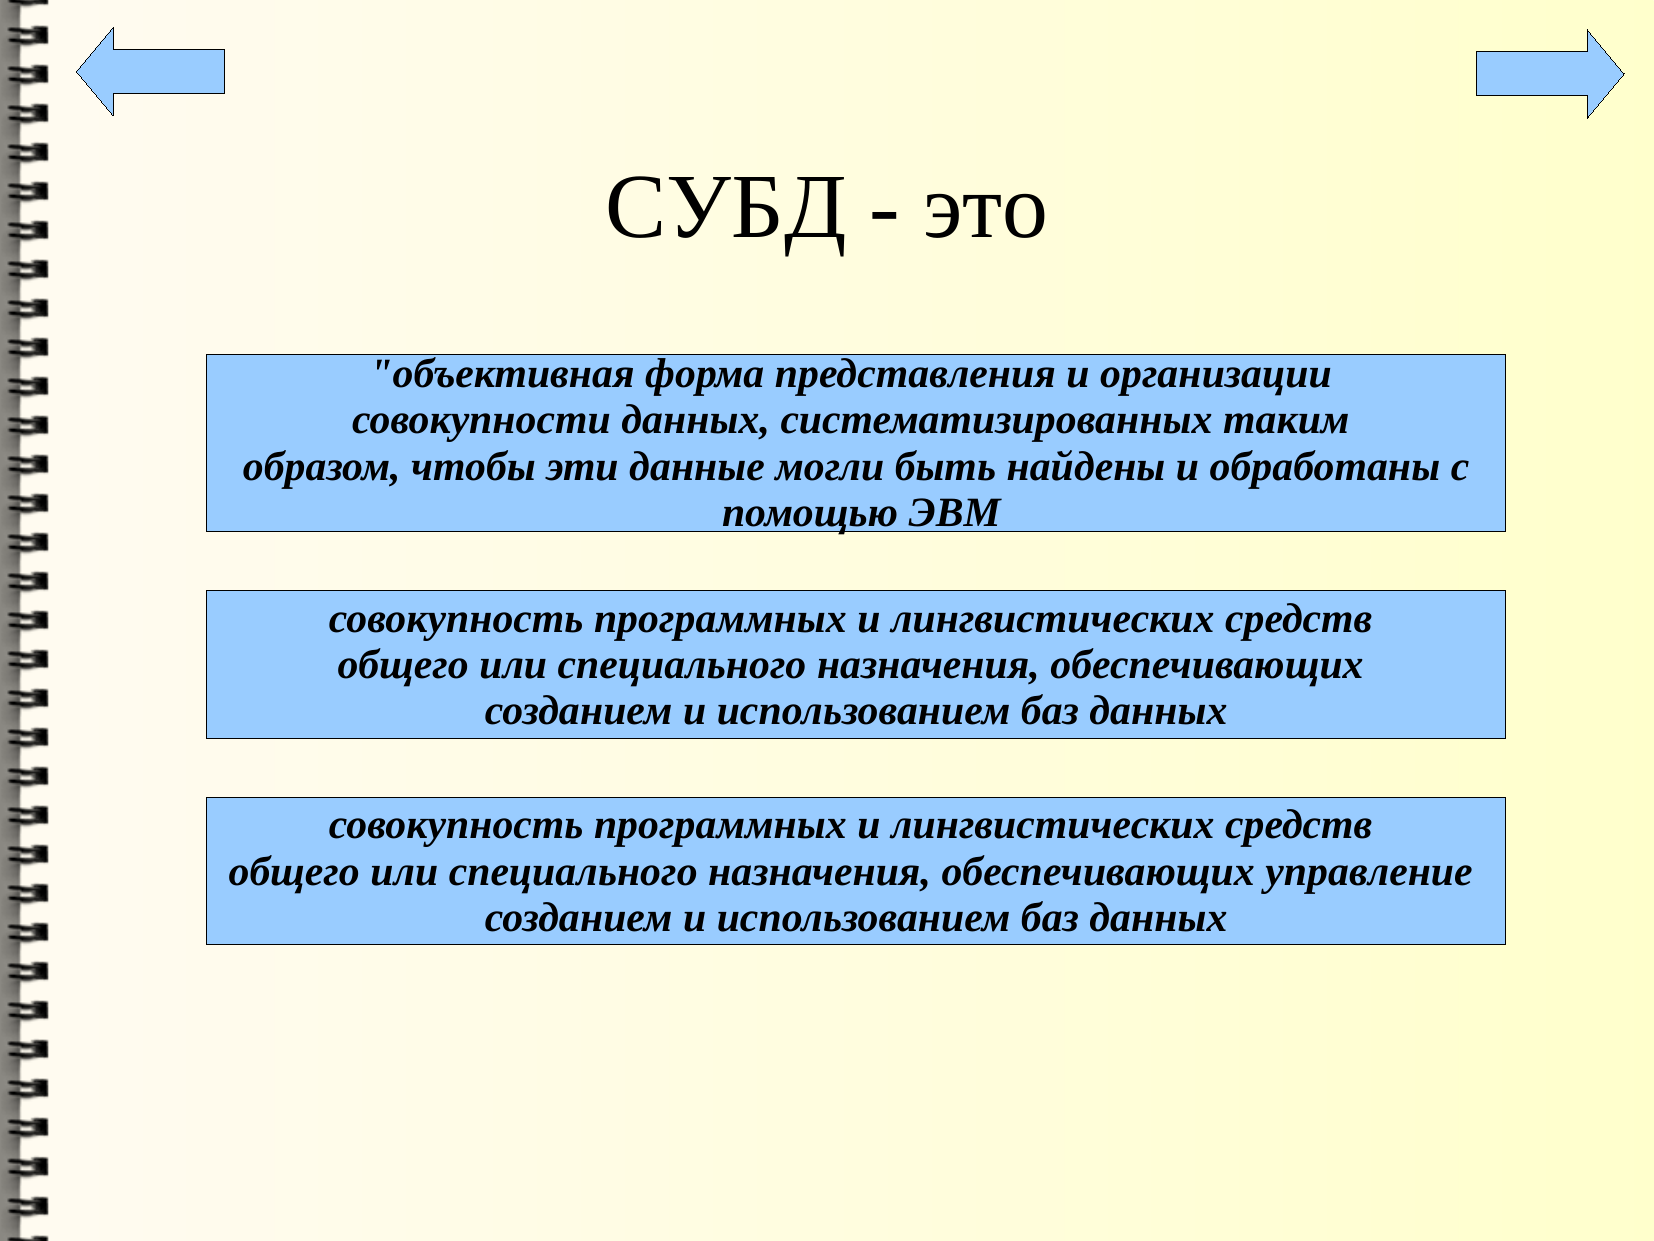

# СУБД - это
"объективная форма представления и организации
совокупности данных, систематизированных таким
образом, чтобы эти данные могли быть найдены и обработаны с
 помощью ЭВМ
совокупность программных и лингвистических средств
общего или специального назначения, обеспечивающих
созданием и использованием баз данных
совокупность программных и лингвистических средств
общего или специального назначения, обеспечивающих управление
созданием и использованием баз данных